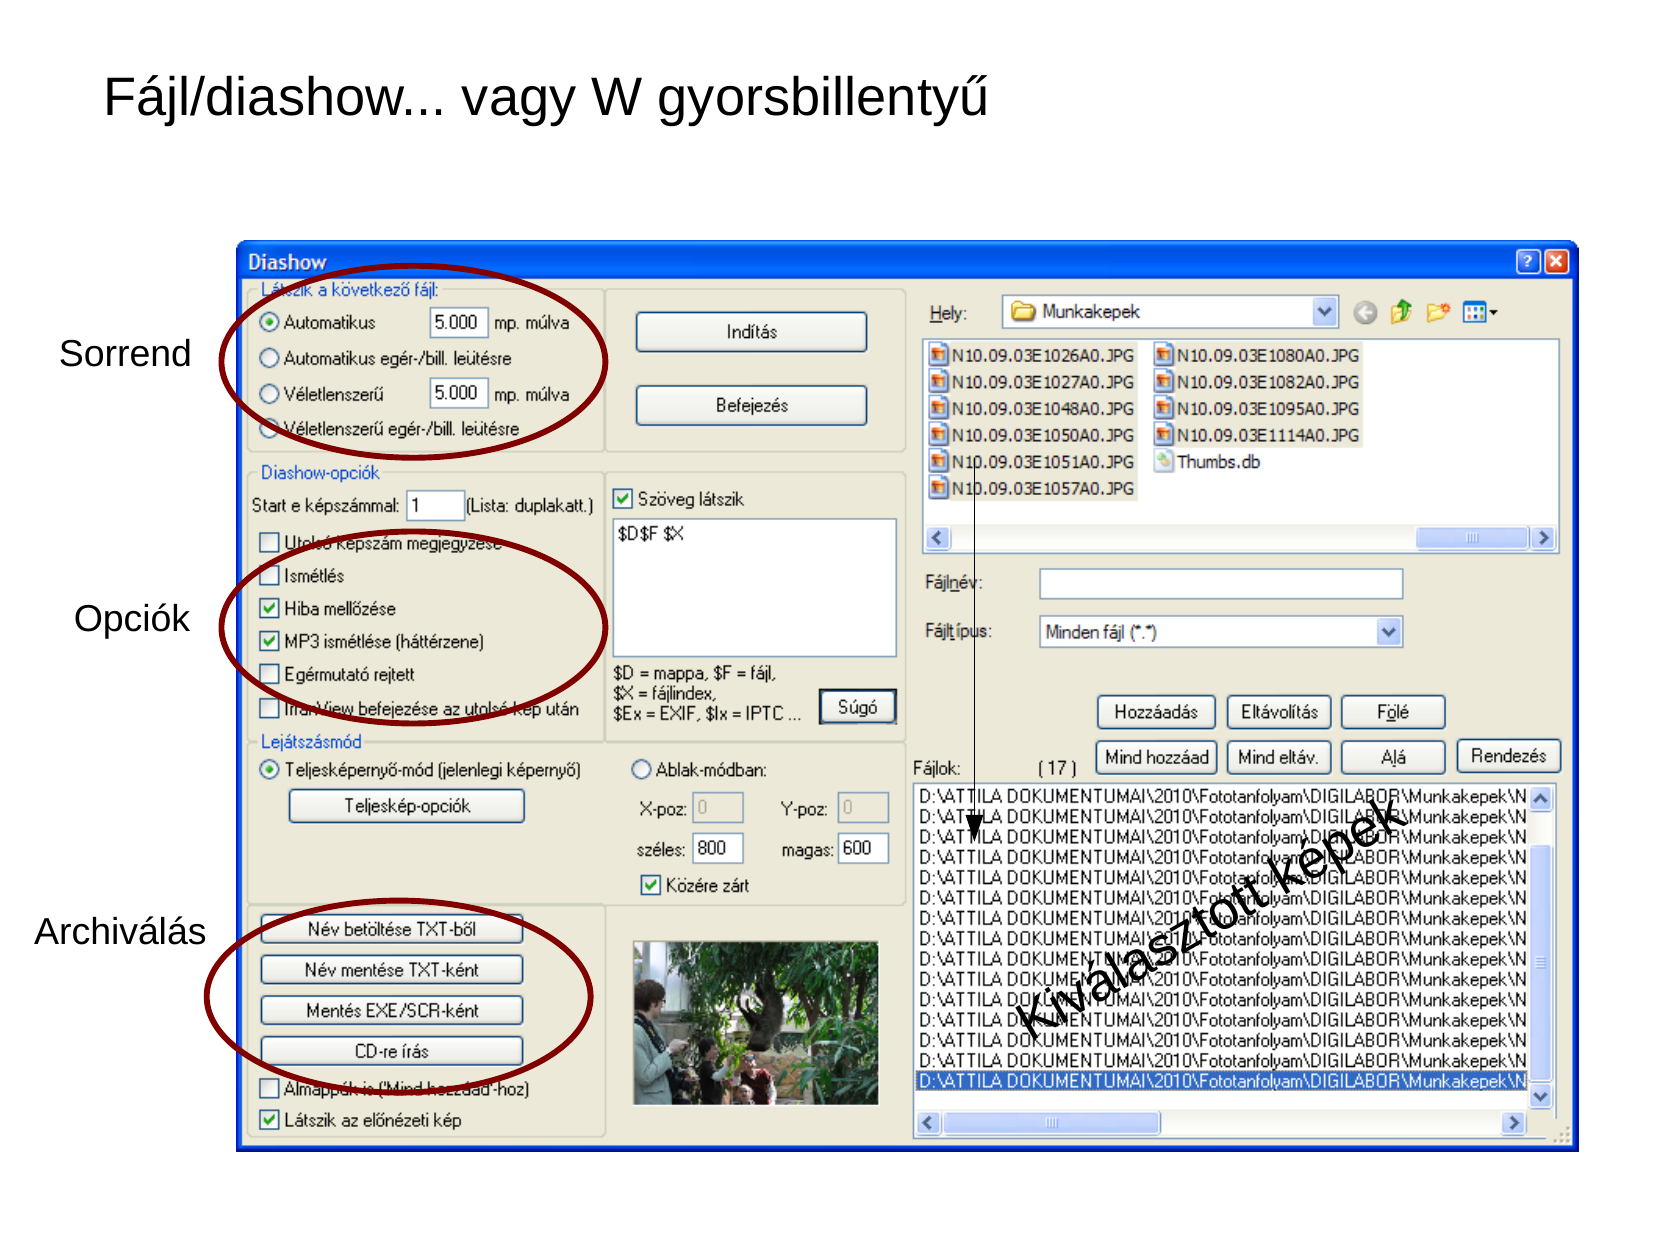

Fájl/diashow... vagy W gyorsbillentyű
Sorrend
Opciók
Kiválasztott képek
Archiválás